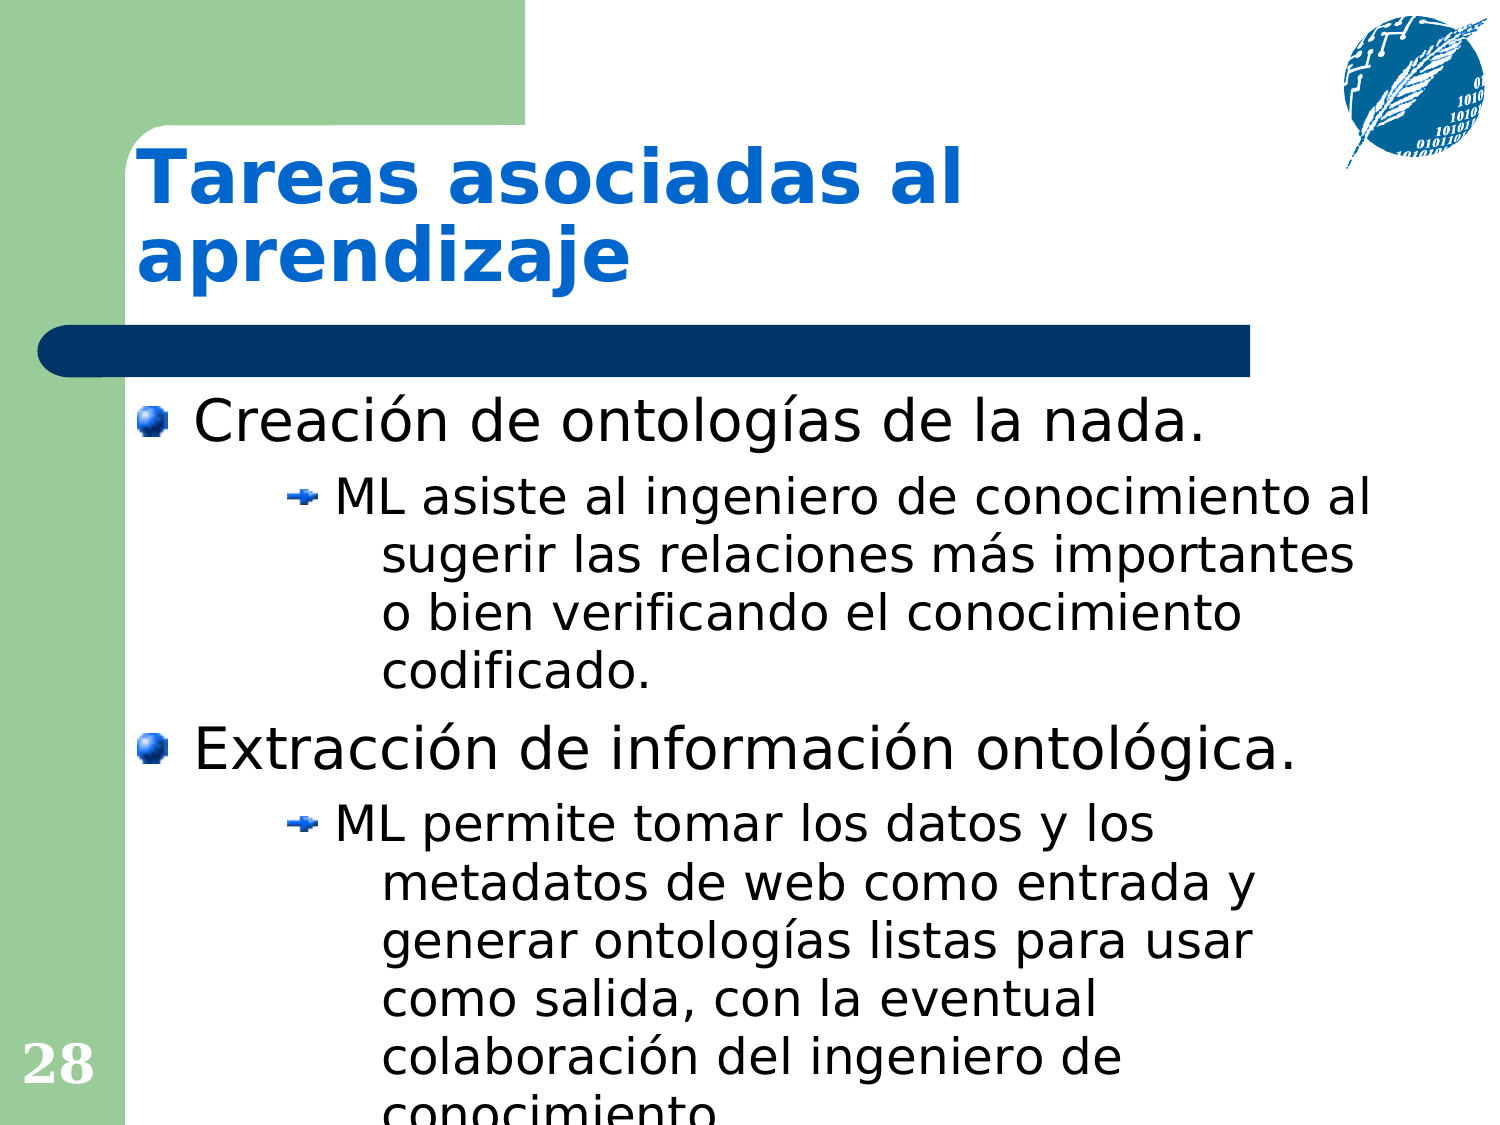

# Tareas asociadas al aprendizaje
Creación de ontologías de la nada.
ML asiste al ingeniero de conocimiento al sugerir las relaciones más importantes o bien verificando el conocimiento codificado.
Extracción de información ontológica.
ML permite tomar los datos y los metadatos de web como entrada y generar ontologías listas para usar como salida, con la eventual colaboración del ingeniero de conocimiento.
28